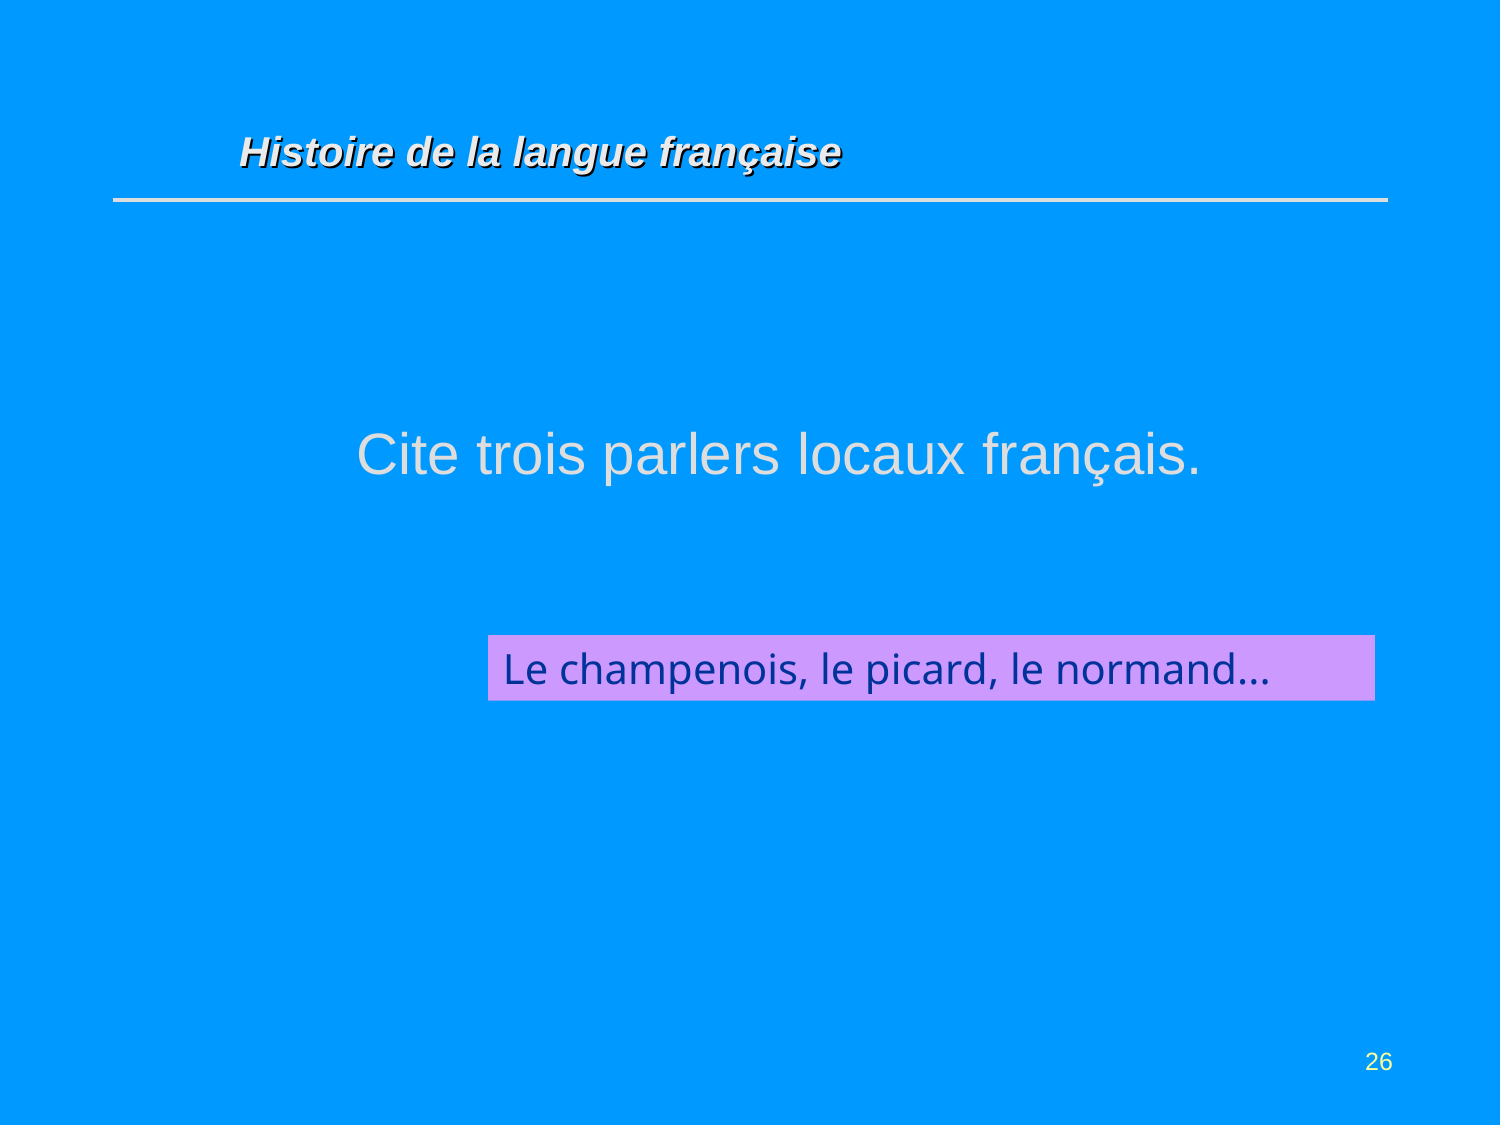

Histoire de la langue française
Cite trois parlers locaux français.
Le champenois, le picard, le normand...
26